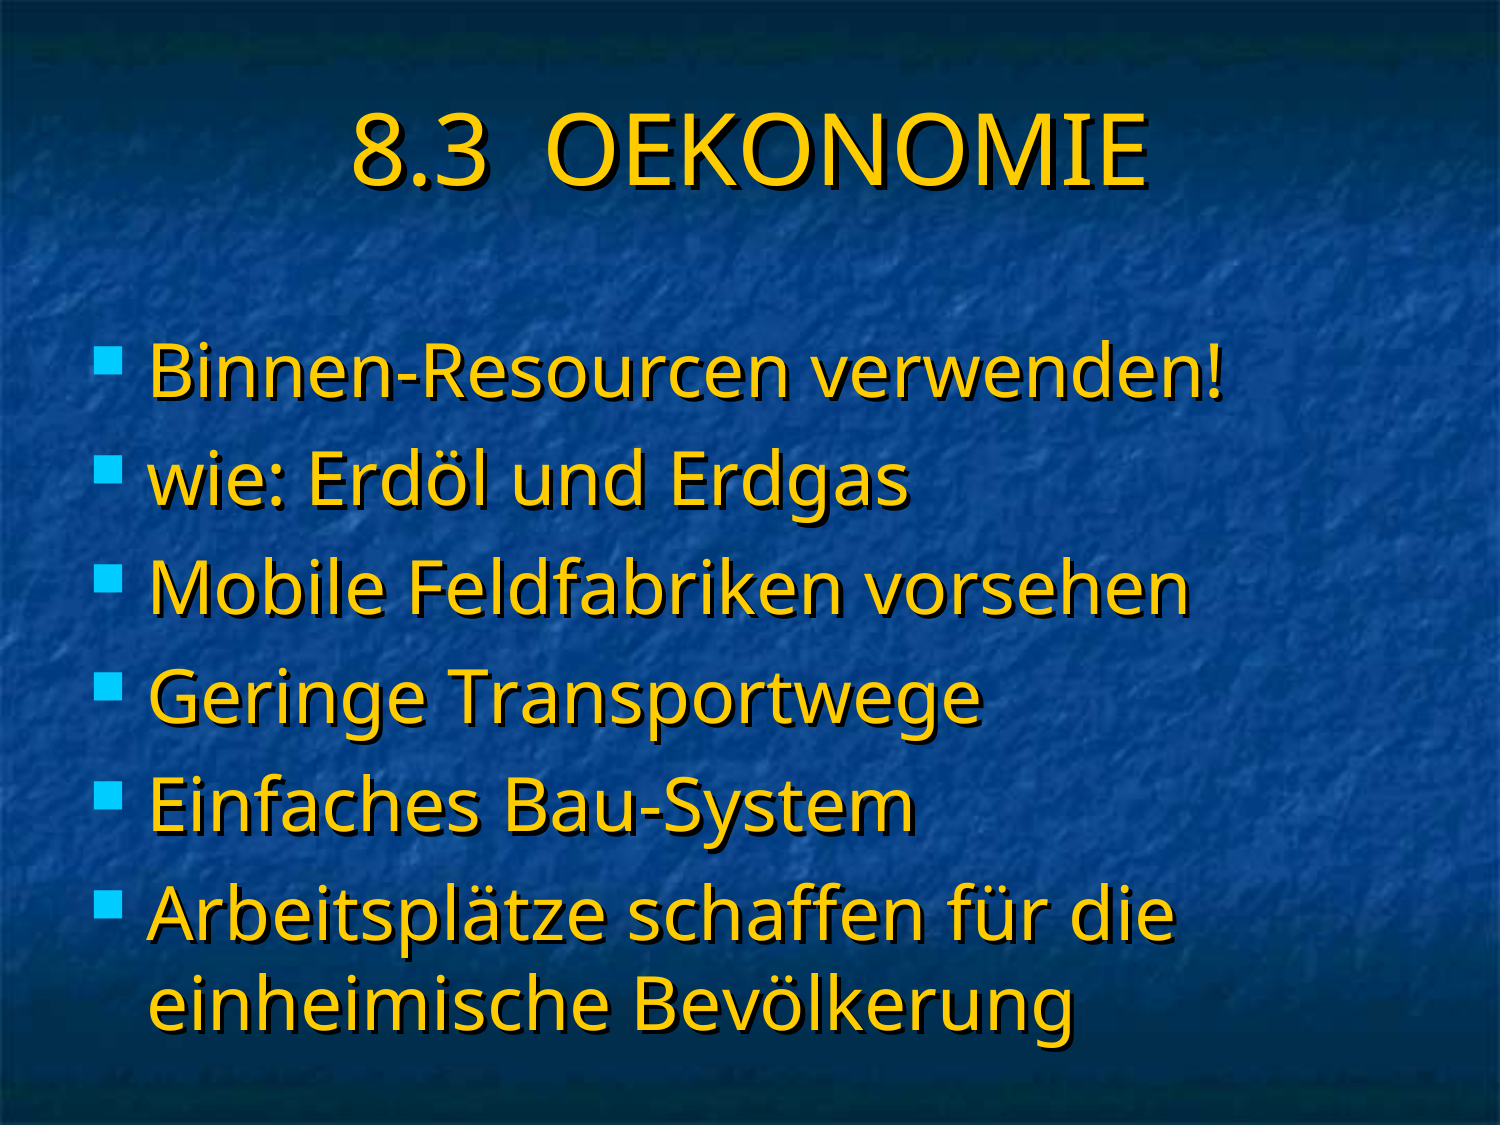

# 8.3 OEKONOMIE
Binnen-Resourcen verwenden!
wie: Erdöl und Erdgas
Mobile Feldfabriken vorsehen
Geringe Transportwege
Einfaches Bau-System
Arbeitsplätze schaffen für die einheimische Bevölkerung